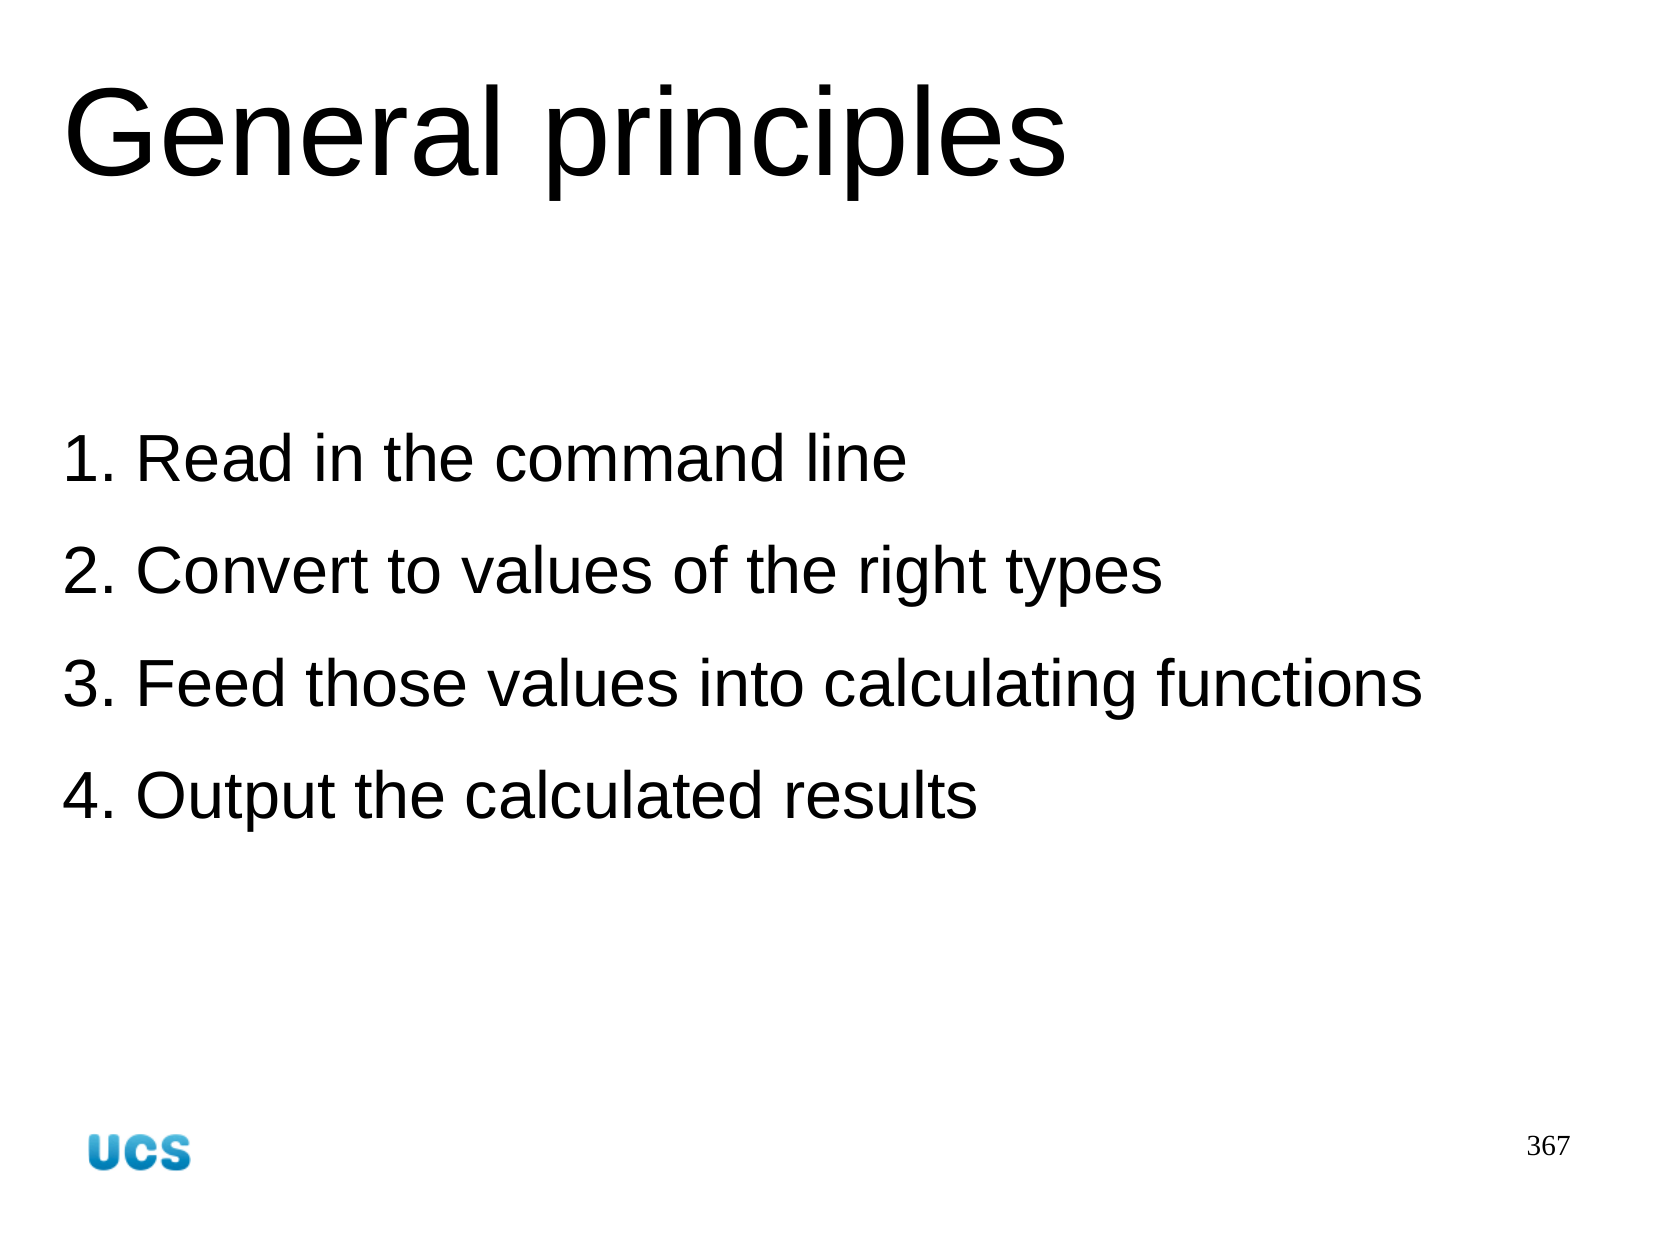

General principles
1.	Read in the command line
2.	Convert to values of the right types
3.	Feed those values into calculating functions
4.	Output the calculated results
367